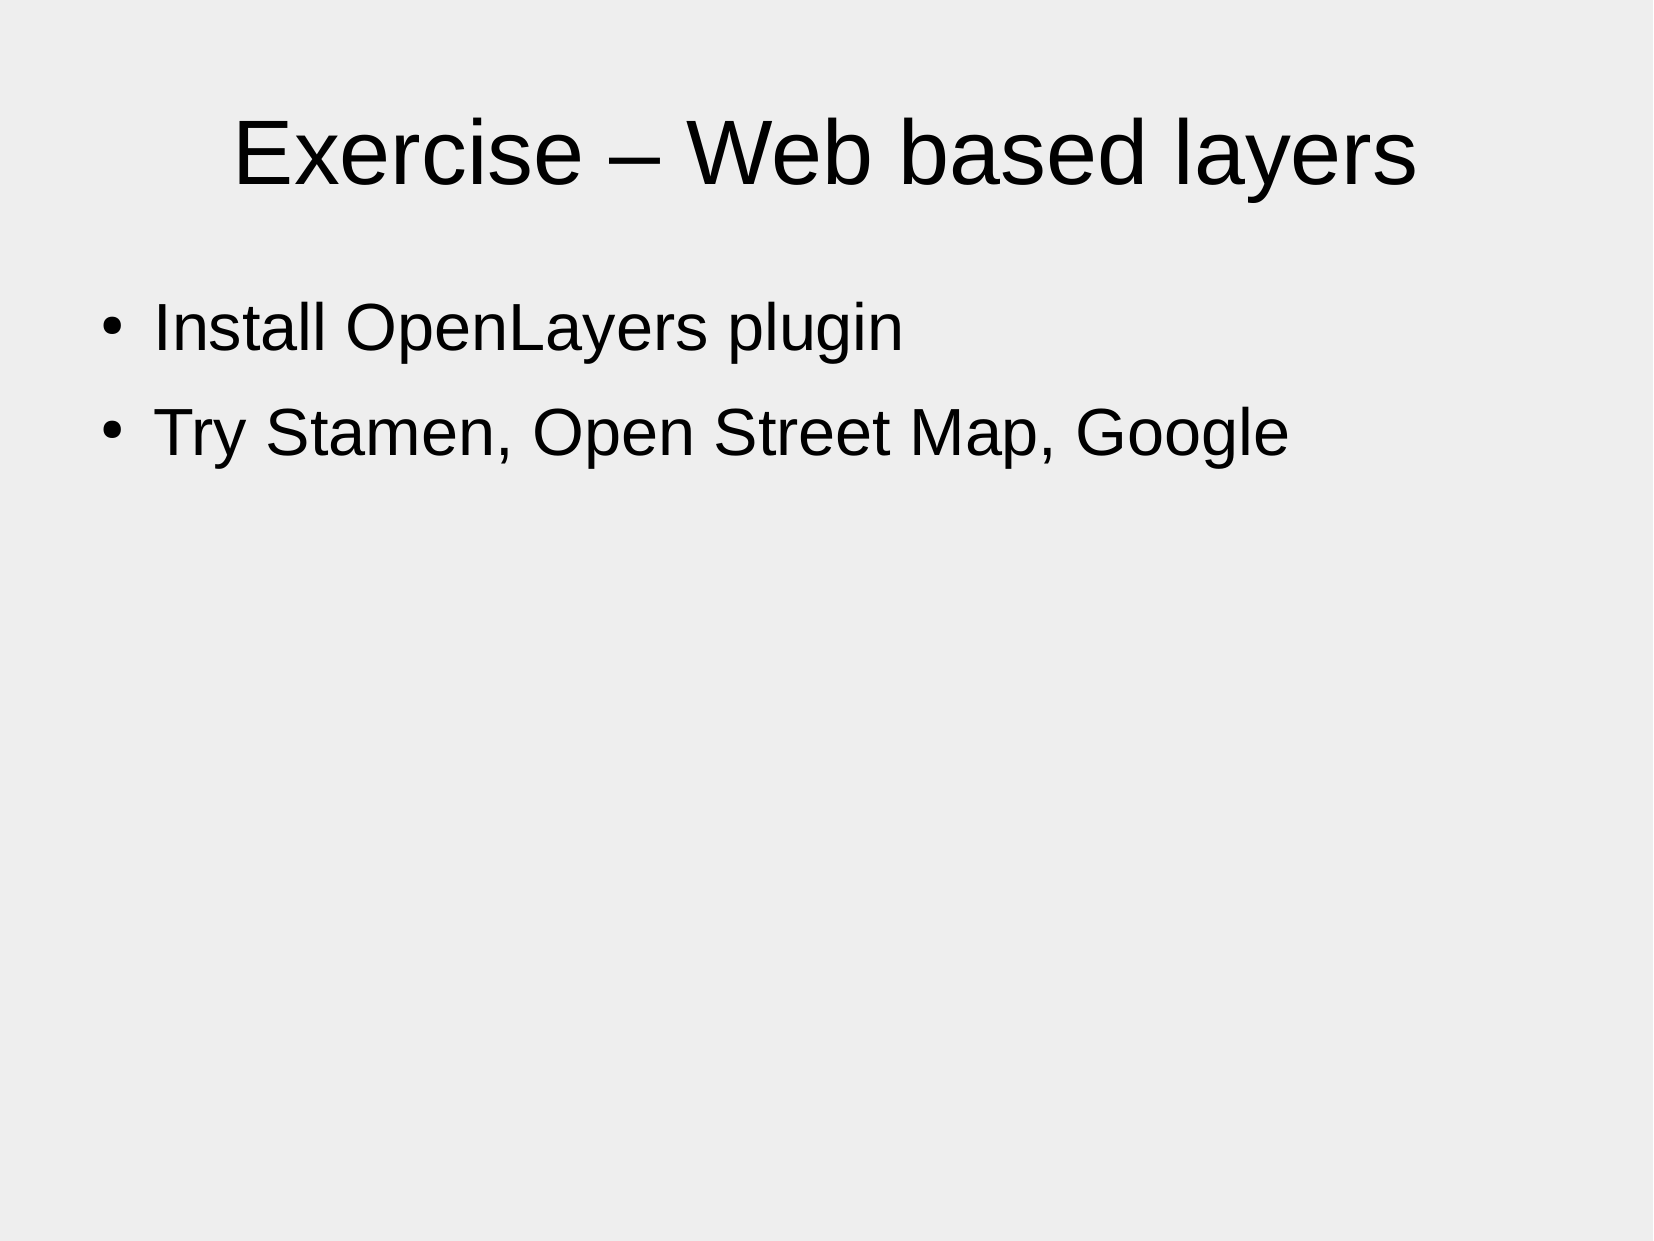

# Exercise – Web based layers
Install OpenLayers plugin
Try Stamen, Open Street Map, Google